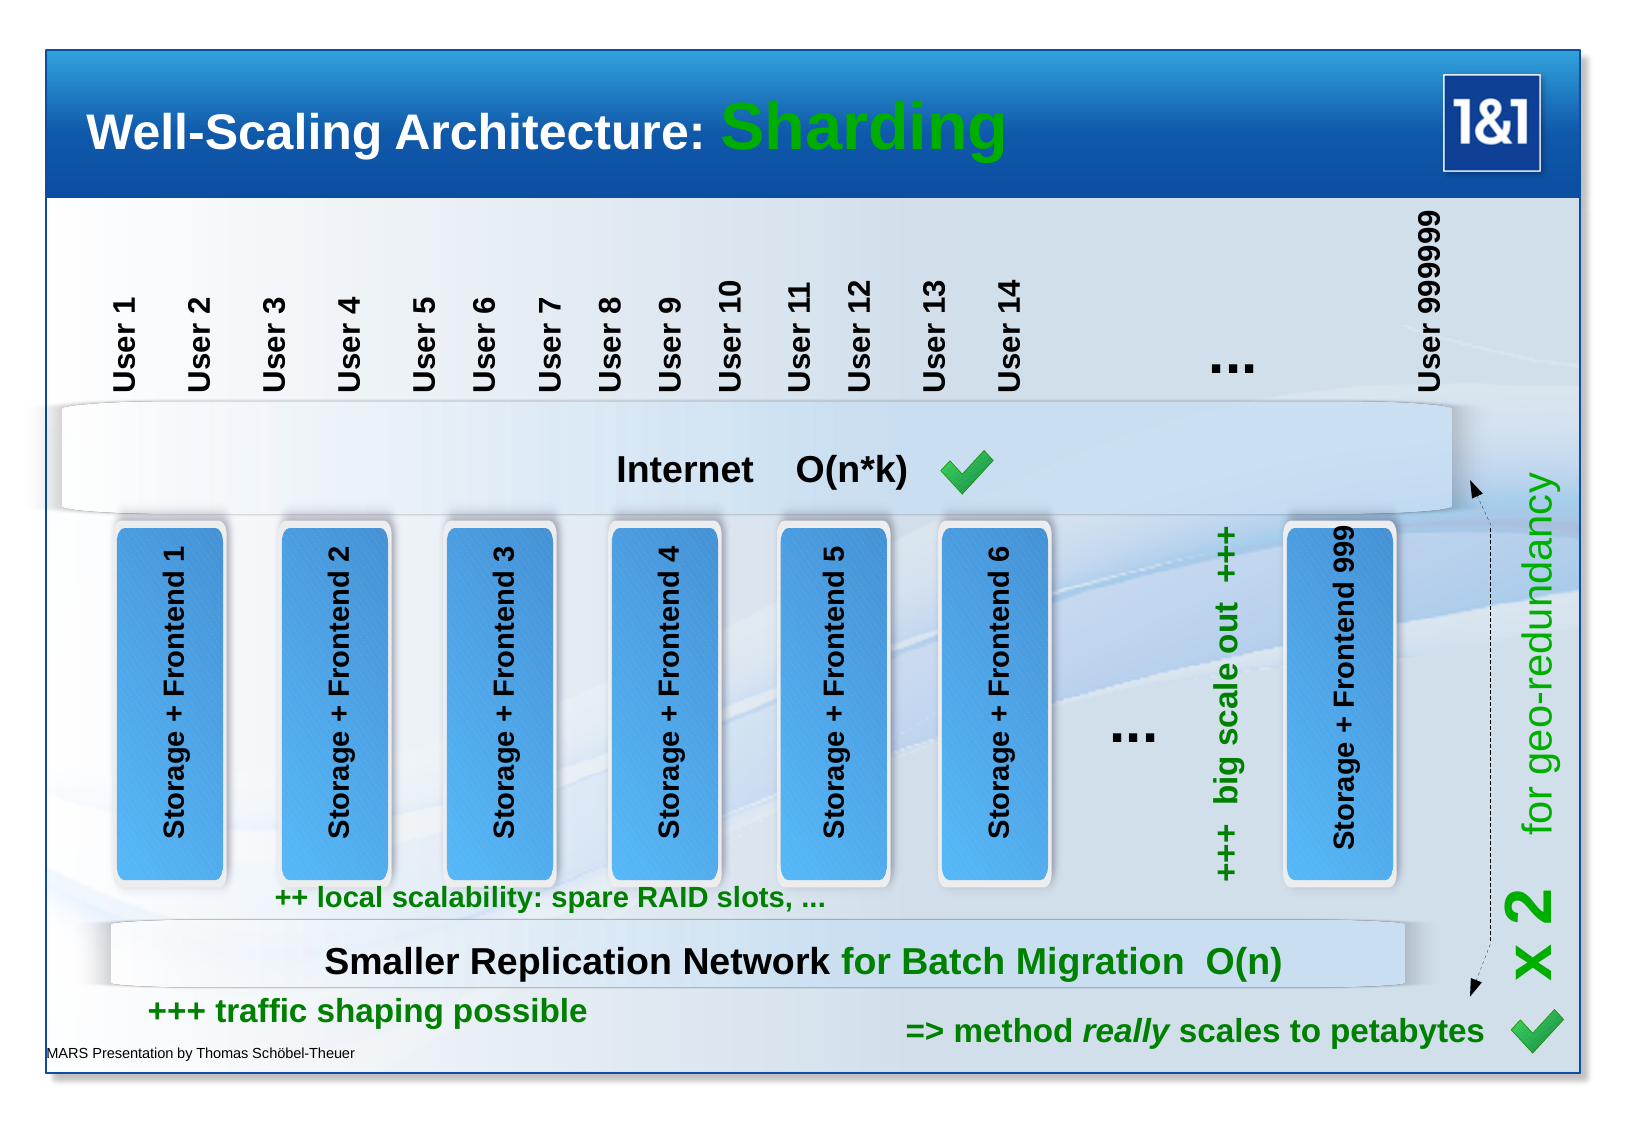

# Well-Scaling Architecture: Sharding
User 999999
User 1
User 2
User 3
User 4
User 5
User 6
User 7
User 8
User 9
User 10
User 11
User 12
User 13
User 14
...
Internet O(n*k)
Storage + Frontend 999
Storage + Frontend 1
Storage + Frontend 2
Storage + Frontend 3
Storage + Frontend 4
Storage + Frontend 5
Storage + Frontend 6
+++ big scale out +++
x 2 for geo-redundancy
...
++ local scalability: spare RAID slots, ...
Smaller Replication Network for Batch Migration O(n)
+++ traffic shaping possible
=> method really scales to petabytes
MARS Presentation by Thomas Schöbel-Theuer